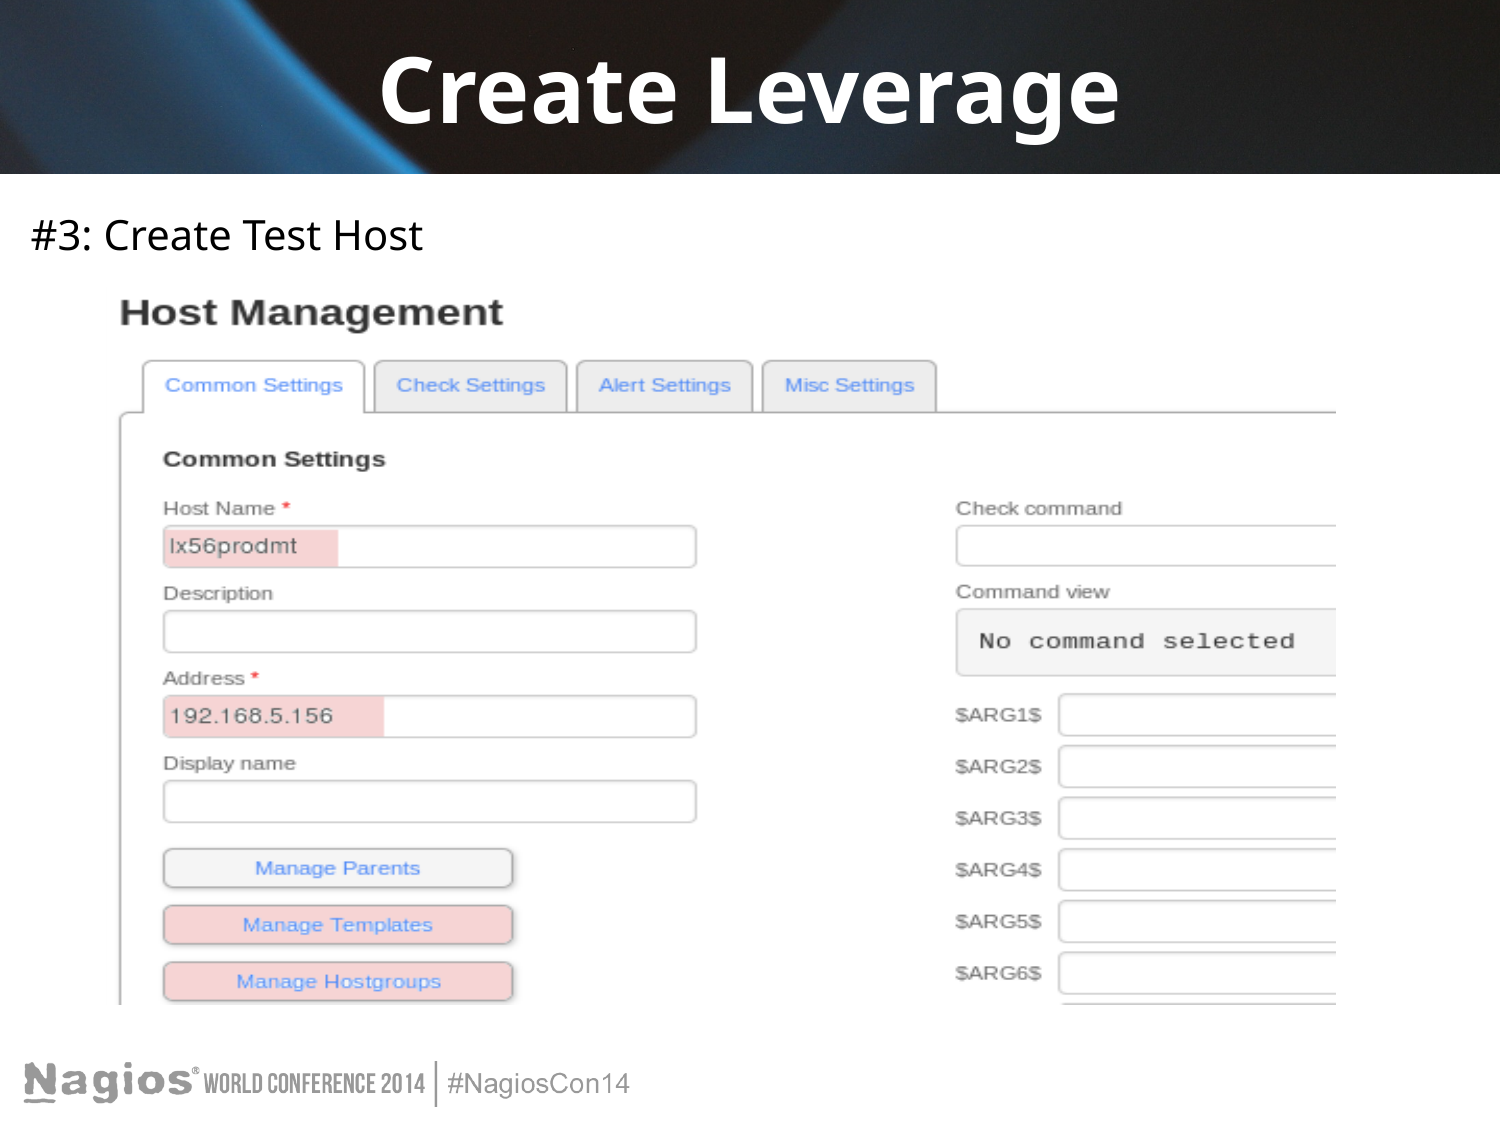

# Create Leverage
#3: Create Test Host